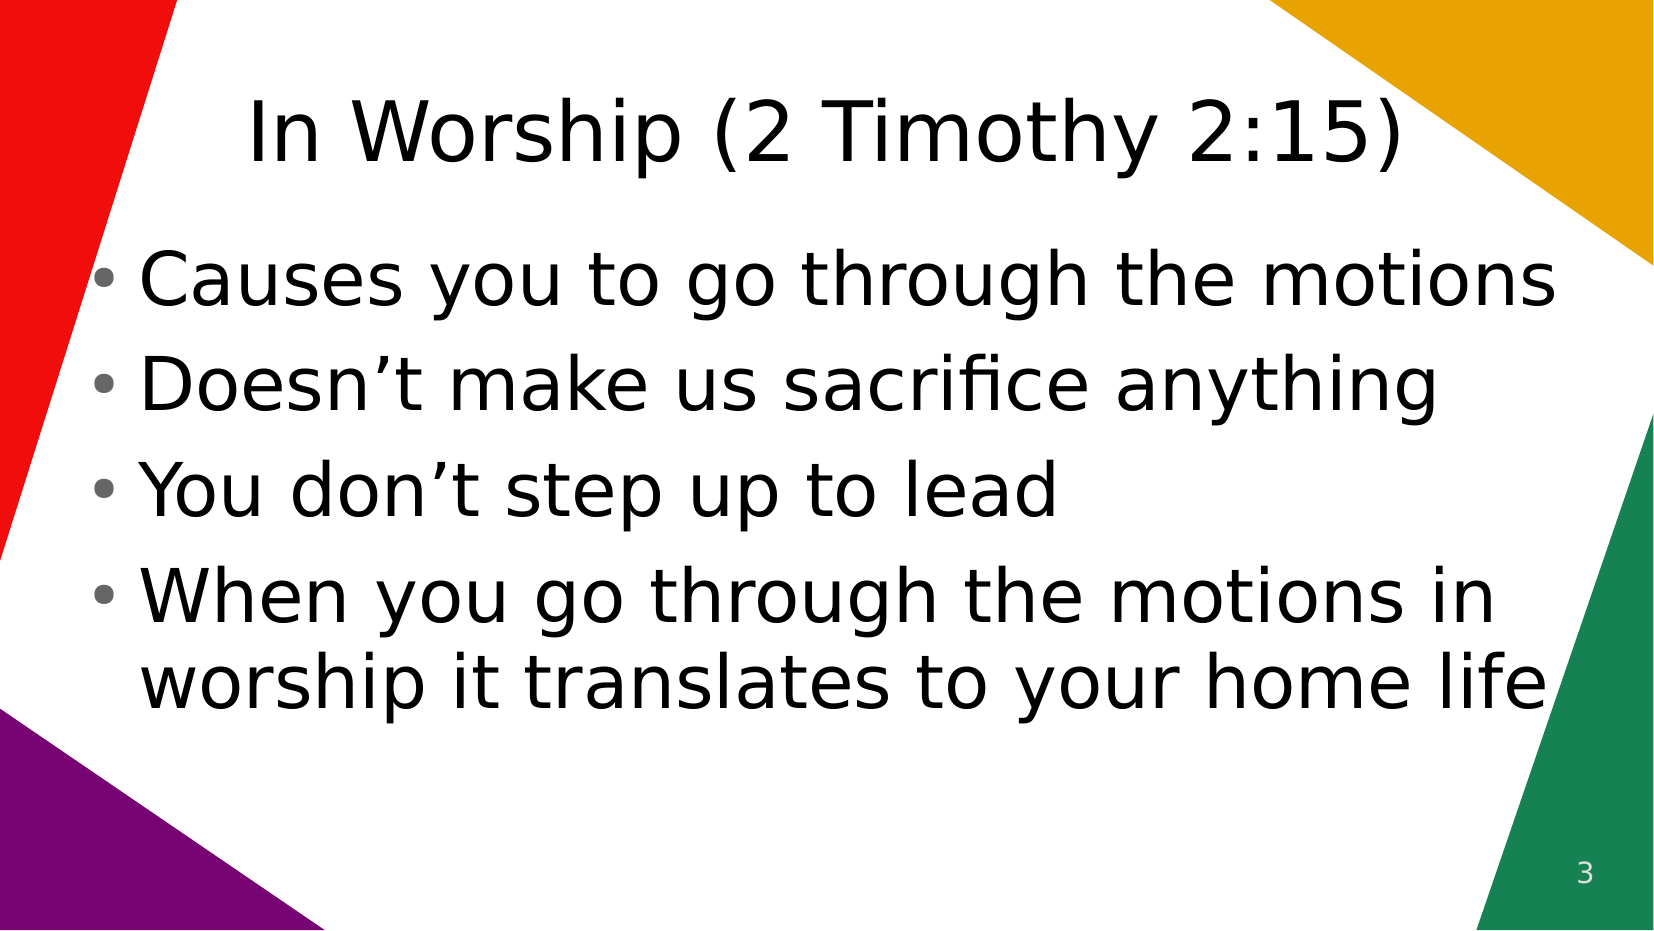

# In Worship (2 Timothy 2:15)
Causes you to go through the motions
Doesn’t make us sacrifice anything
You don’t step up to lead
When you go through the motions in worship it translates to your home life
3